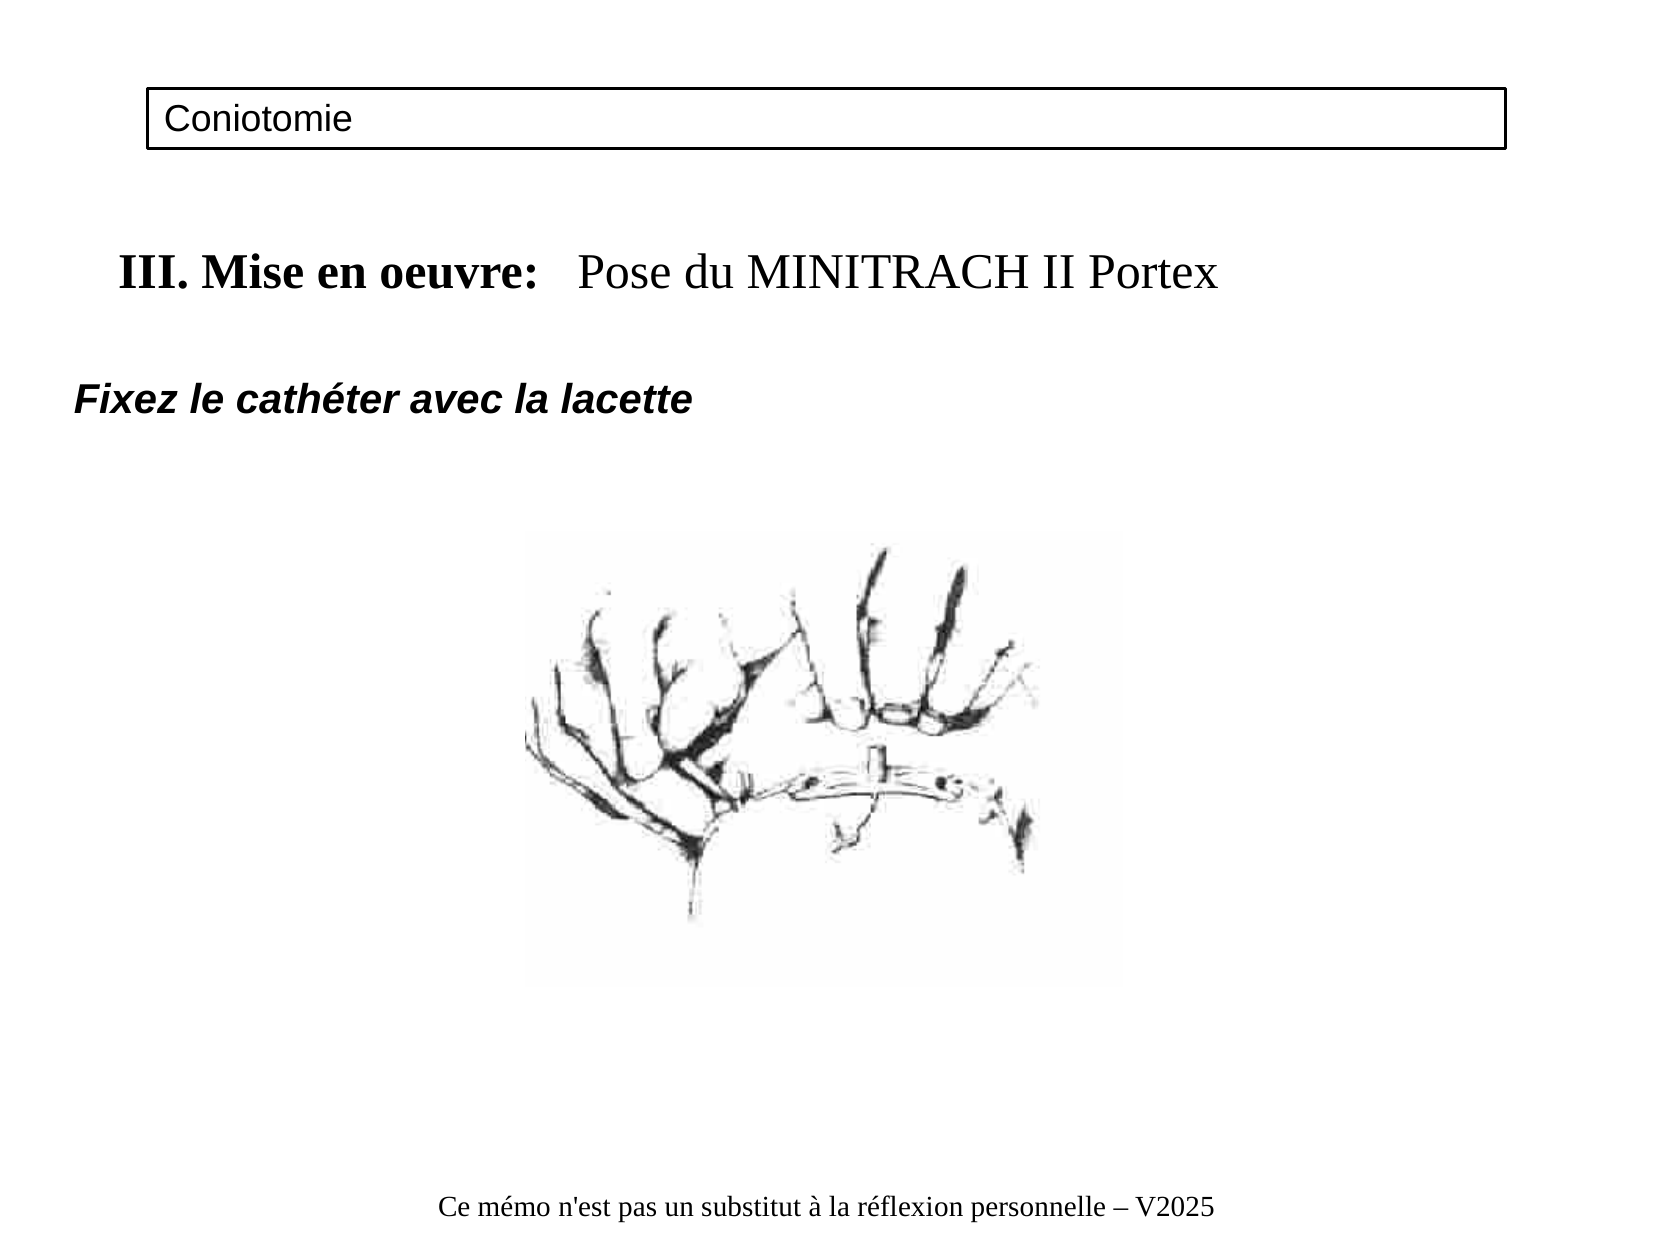

Coniotomie
III. Mise en oeuvre: Pose du MINITRACH II Portex
Fixez le cathéter avec la lacette
Ce mémo n'est pas un substitut à la réflexion personnelle – V2025